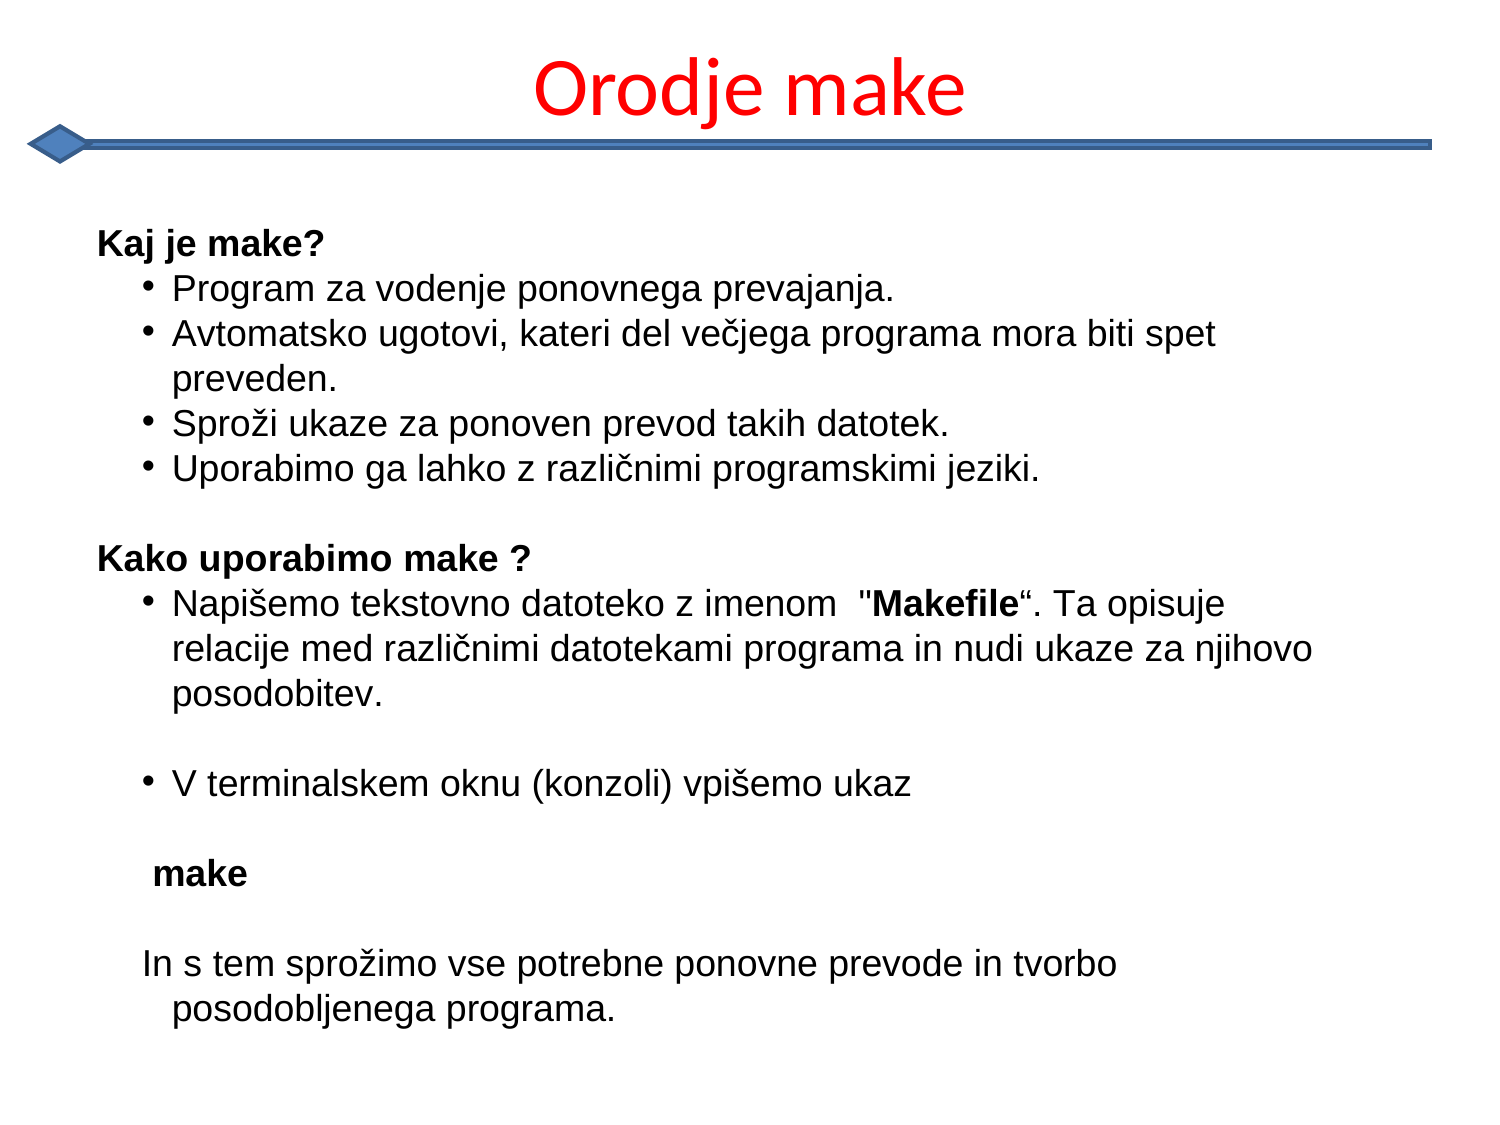

# Orodje make
Kaj je make?
Program za vodenje ponovnega prevajanja.
Avtomatsko ugotovi, kateri del večjega programa mora biti spet preveden.
Sproži ukaze za ponoven prevod takih datotek.
Uporabimo ga lahko z različnimi programskimi jeziki.
Kako uporabimo make ?
Napišemo tekstovno datoteko z imenom "Makefile“. Ta opisuje relacije med različnimi datotekami programa in nudi ukaze za njihovo posodobitev.
V terminalskem oknu (konzoli) vpišemo ukaz
 make
In s tem sprožimo vse potrebne ponovne prevode in tvorbo posodobljenega programa.